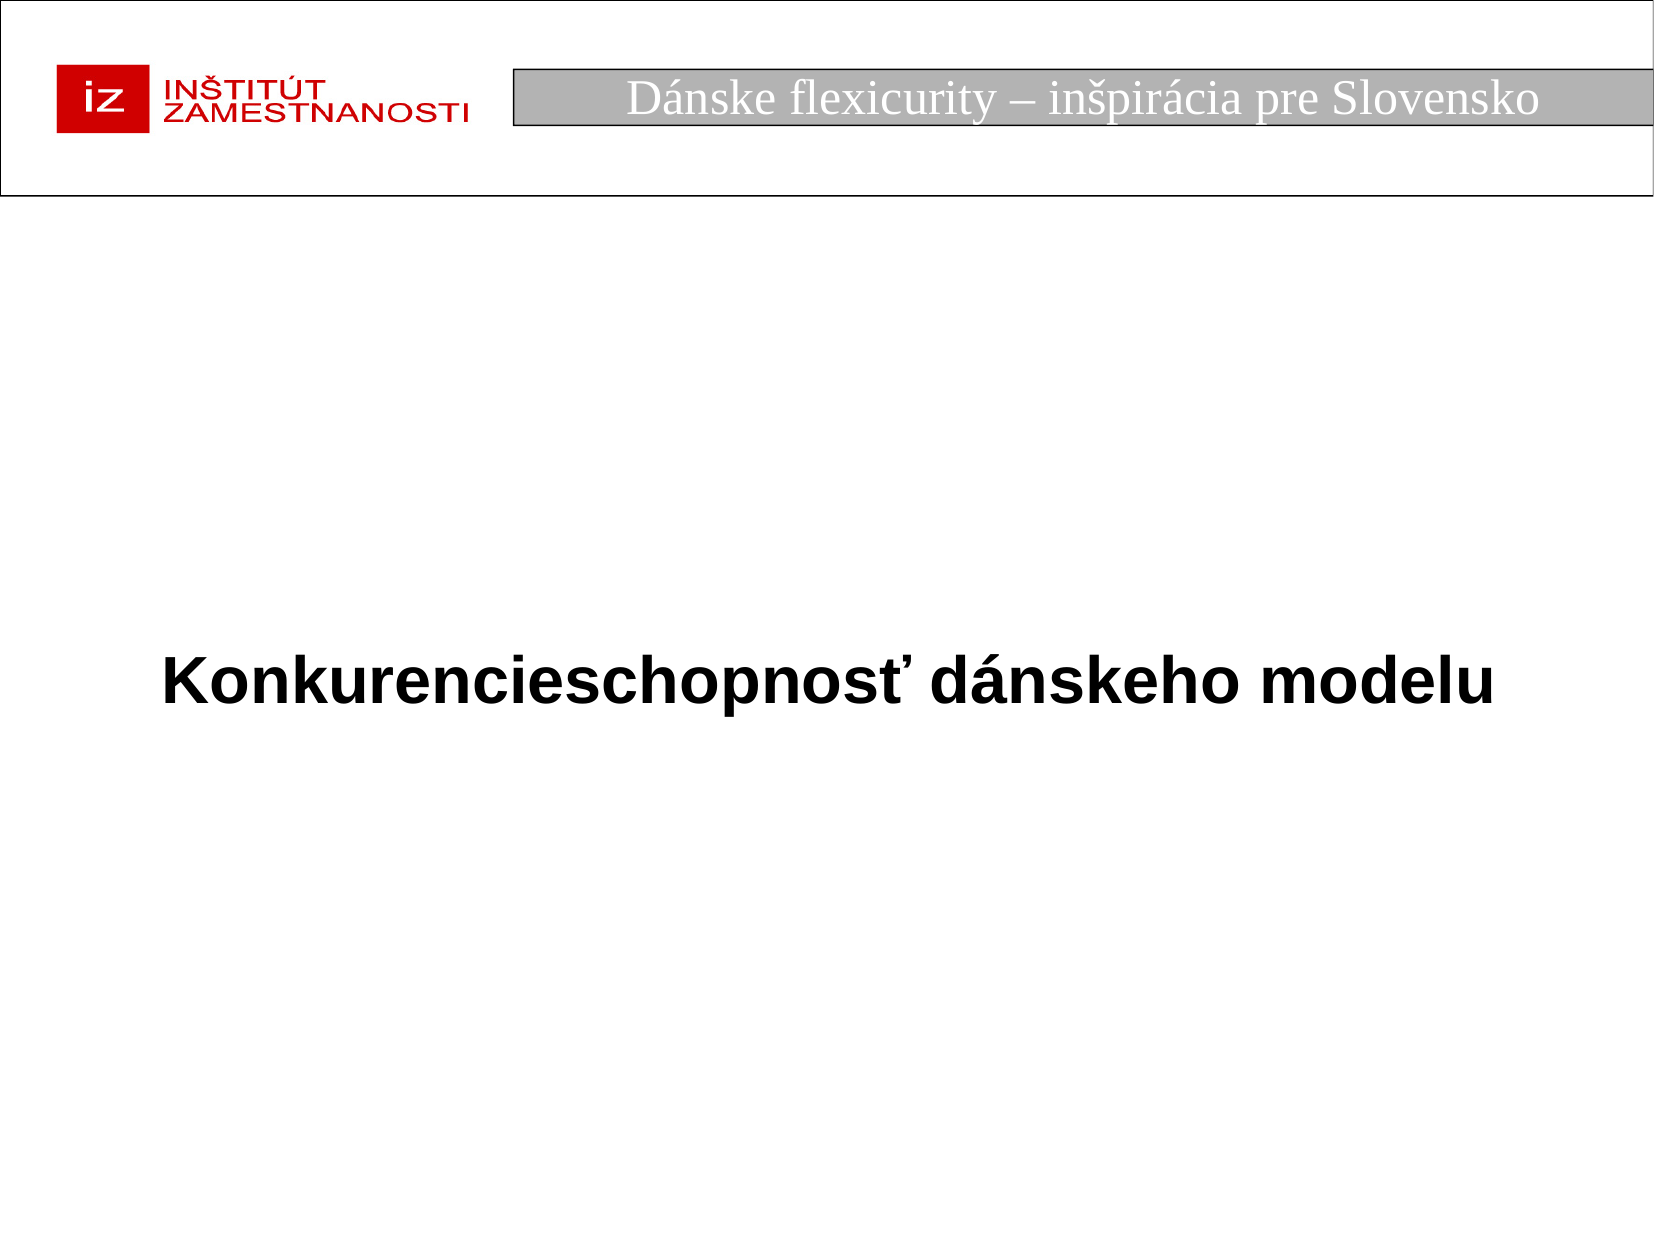

Dánske flexicurity – inšpirácia pre Slovensko
# Konkurencieschopnosť dánskeho modelu